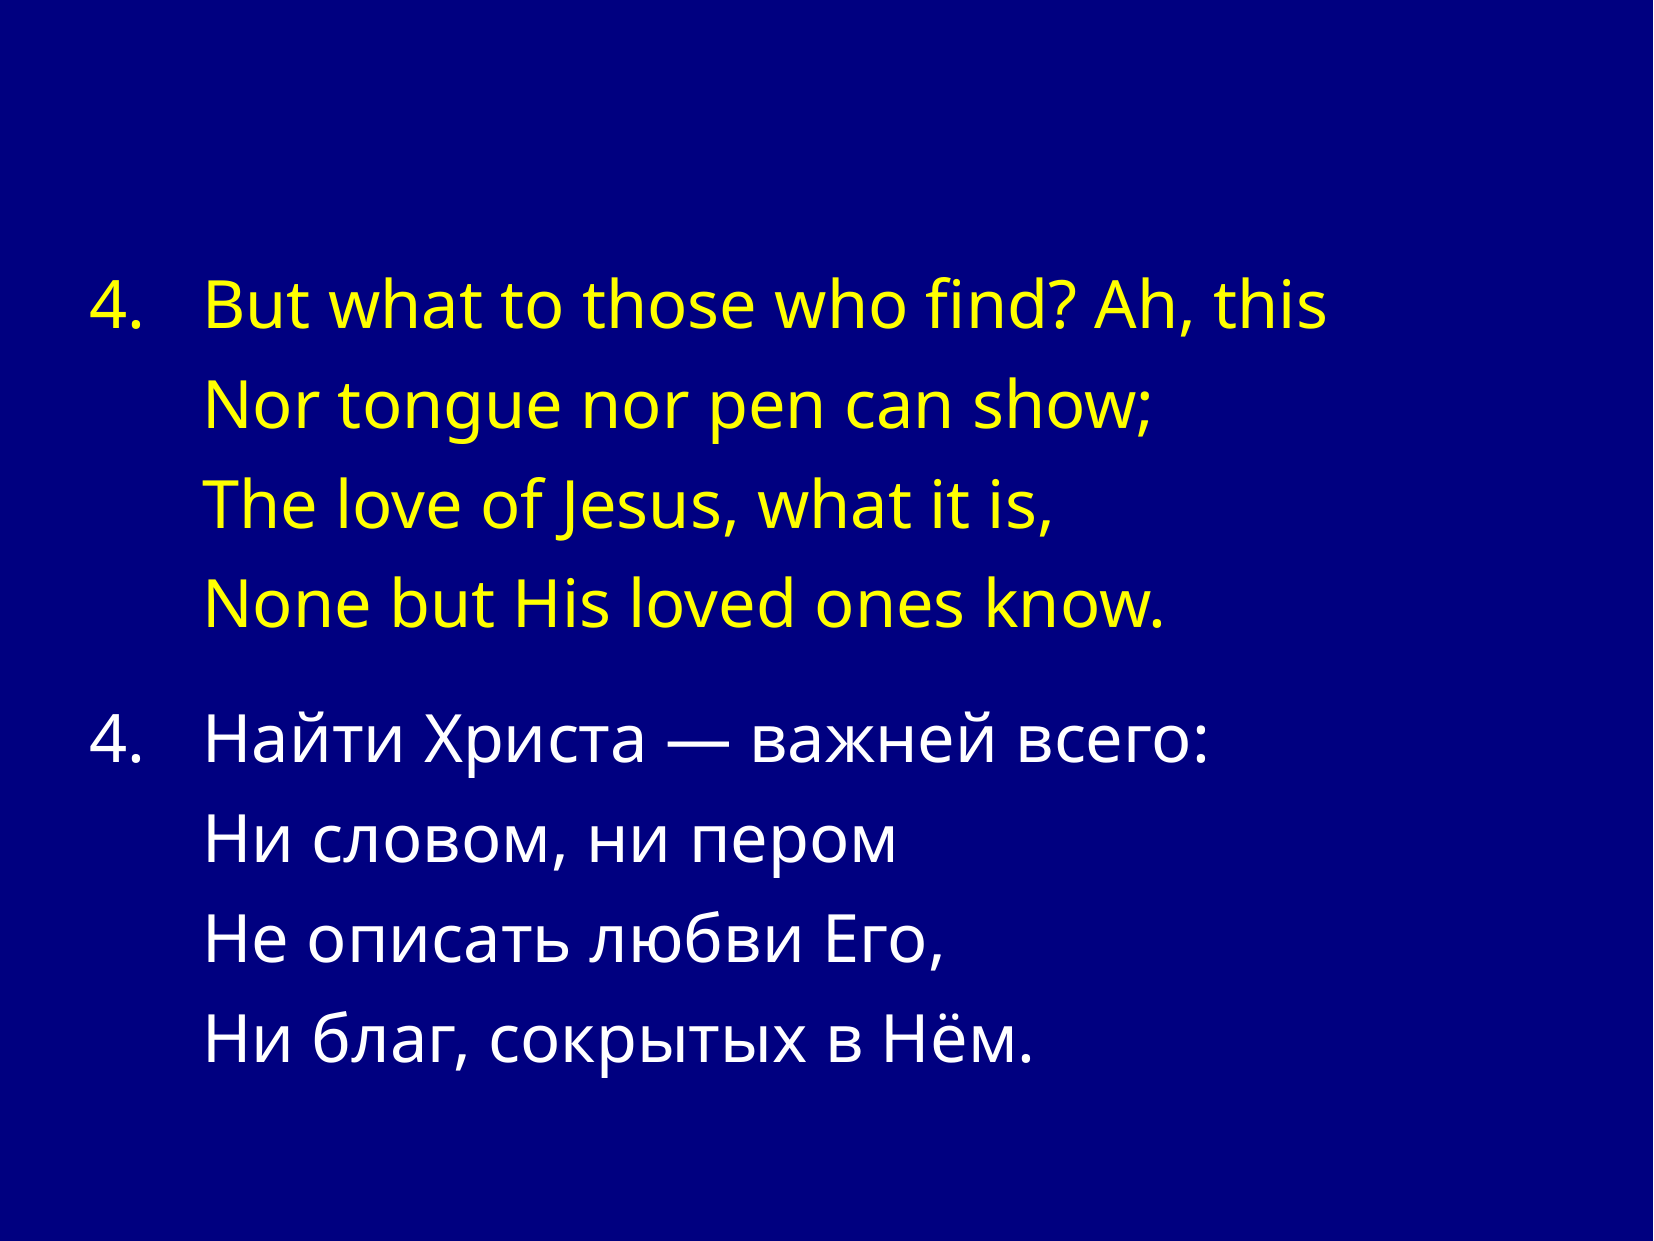

4.	But what to those who find? Ah, this
	Nor tongue nor pen can show;
	The love of Jesus, what it is,
	None but His loved ones know.
4.	Найти Христа — важней всего:
	Ни словом, ни пером
	Не описать любви Его,
	Ни благ, сокрытых в Нём.